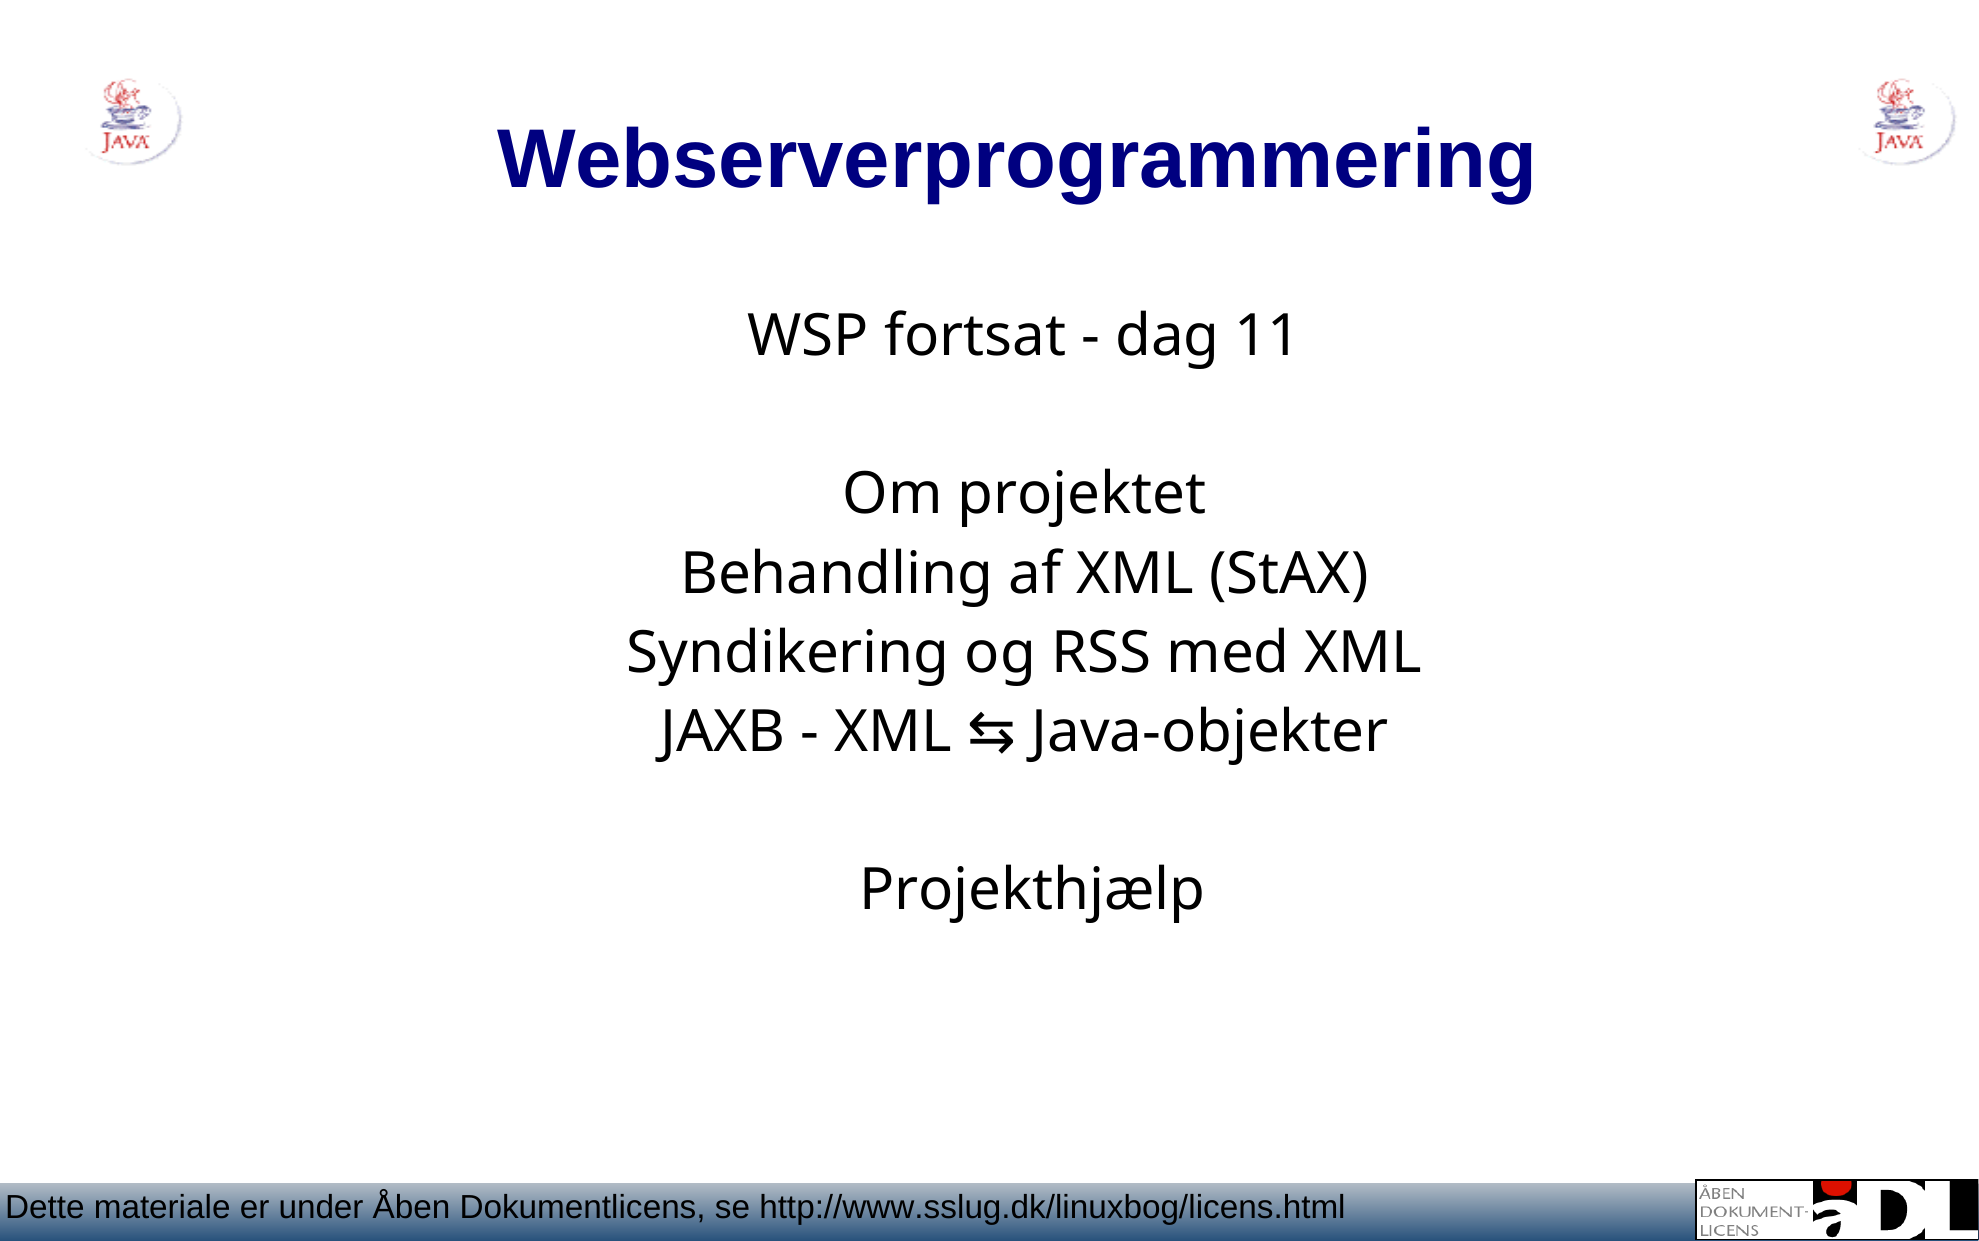

# Webserverprogrammering
WSP fortsat - dag 11
Om projektet
Behandling af XML (StAX)
Syndikering og RSS med XML
JAXB - XML ⇆ Java-objekter
 Projekthjælp
Dette materiale er under Åben Dokumentlicens, se http://www.sslug.dk/linuxbog/licens.html